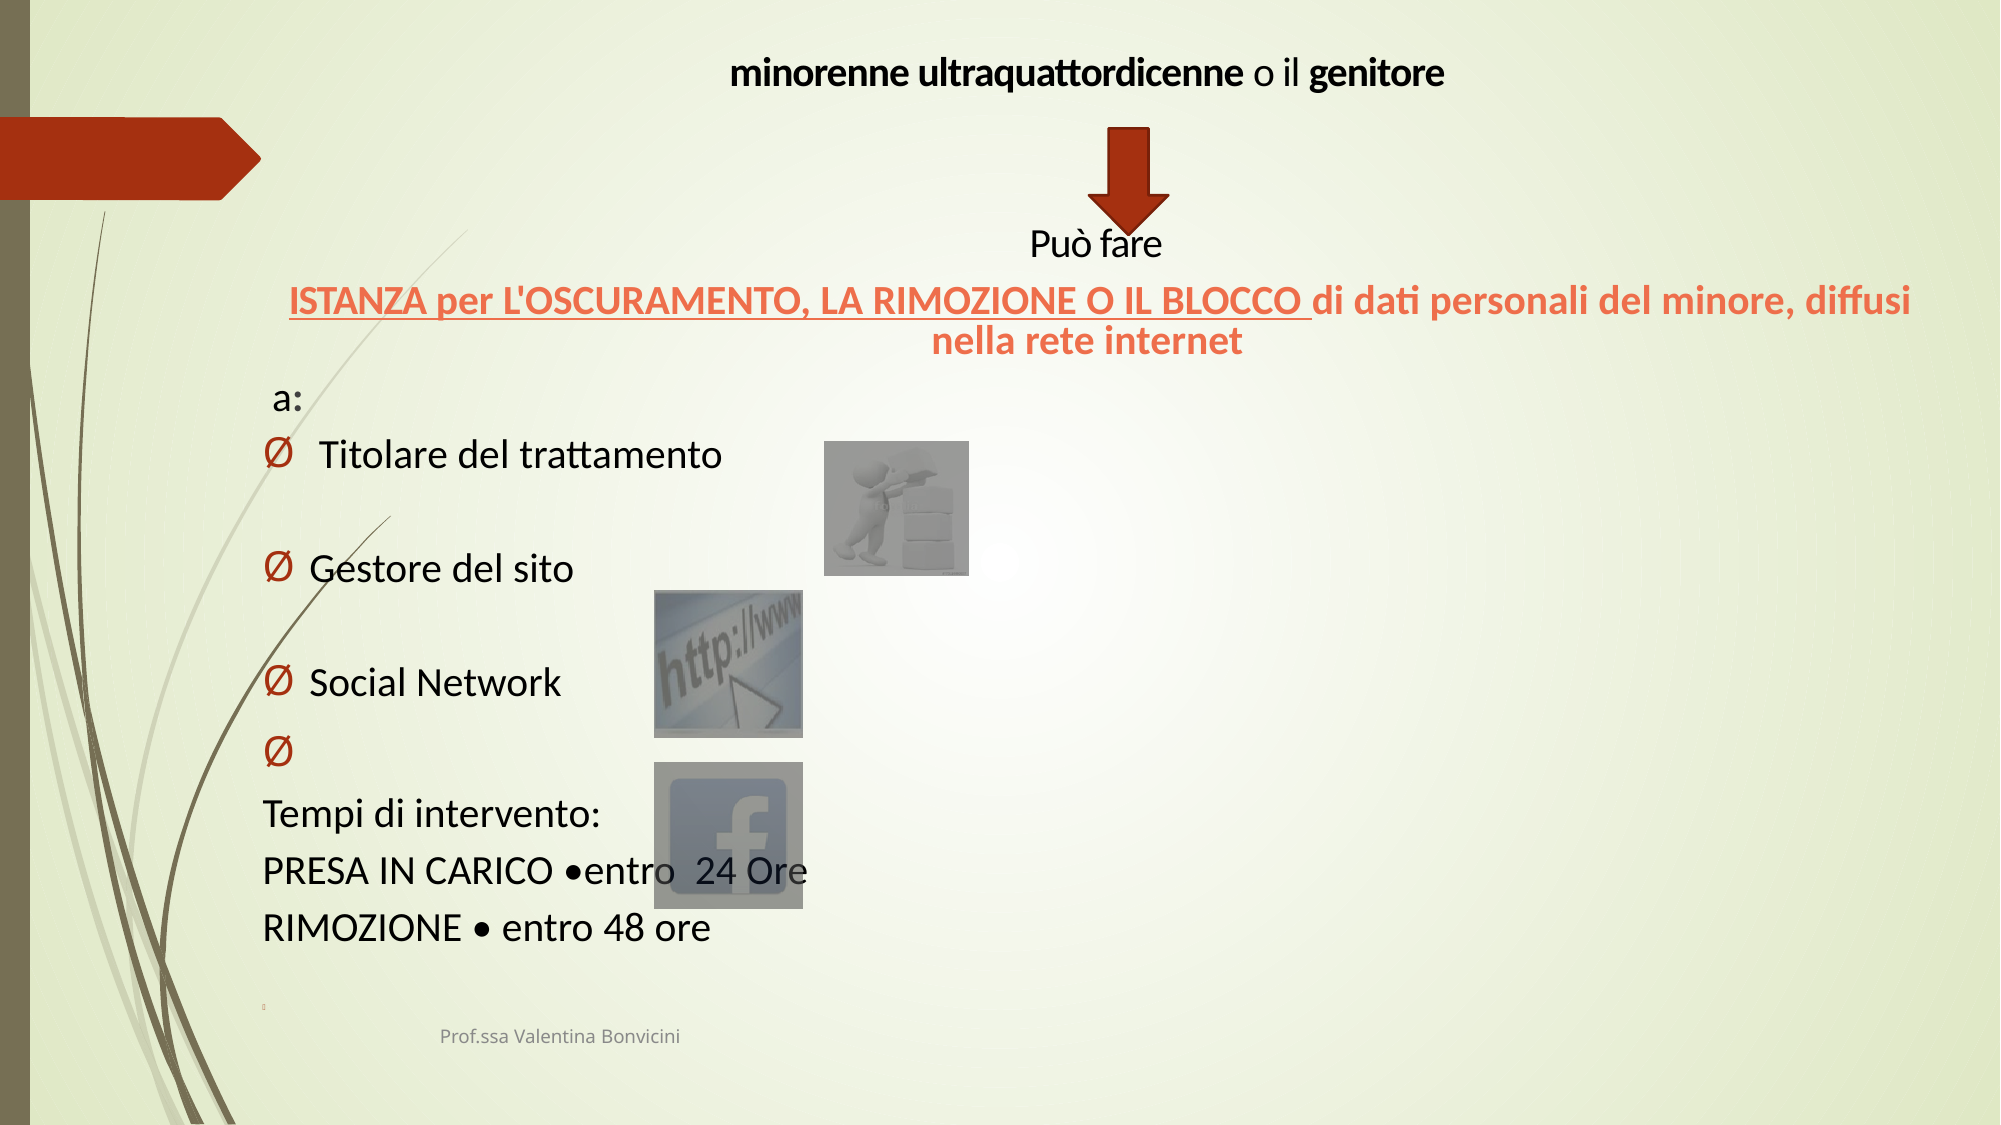

# minorenne ultraquattordicenne o il genitore
 Può fare
 ISTANZA per L'OSCURAMENTO, LA RIMOZIONE O IL BLOCCO di dati personali del minore, diffusi nella rete internet
 a:
 Titolare del trattamento
Gestore del sito
Social Network
Tempi di intervento:
PRESA IN CARICO •entro 24 Ore
RIMOZIONE • entro 48 ore
Prof.ssa Valentina Bonvicini